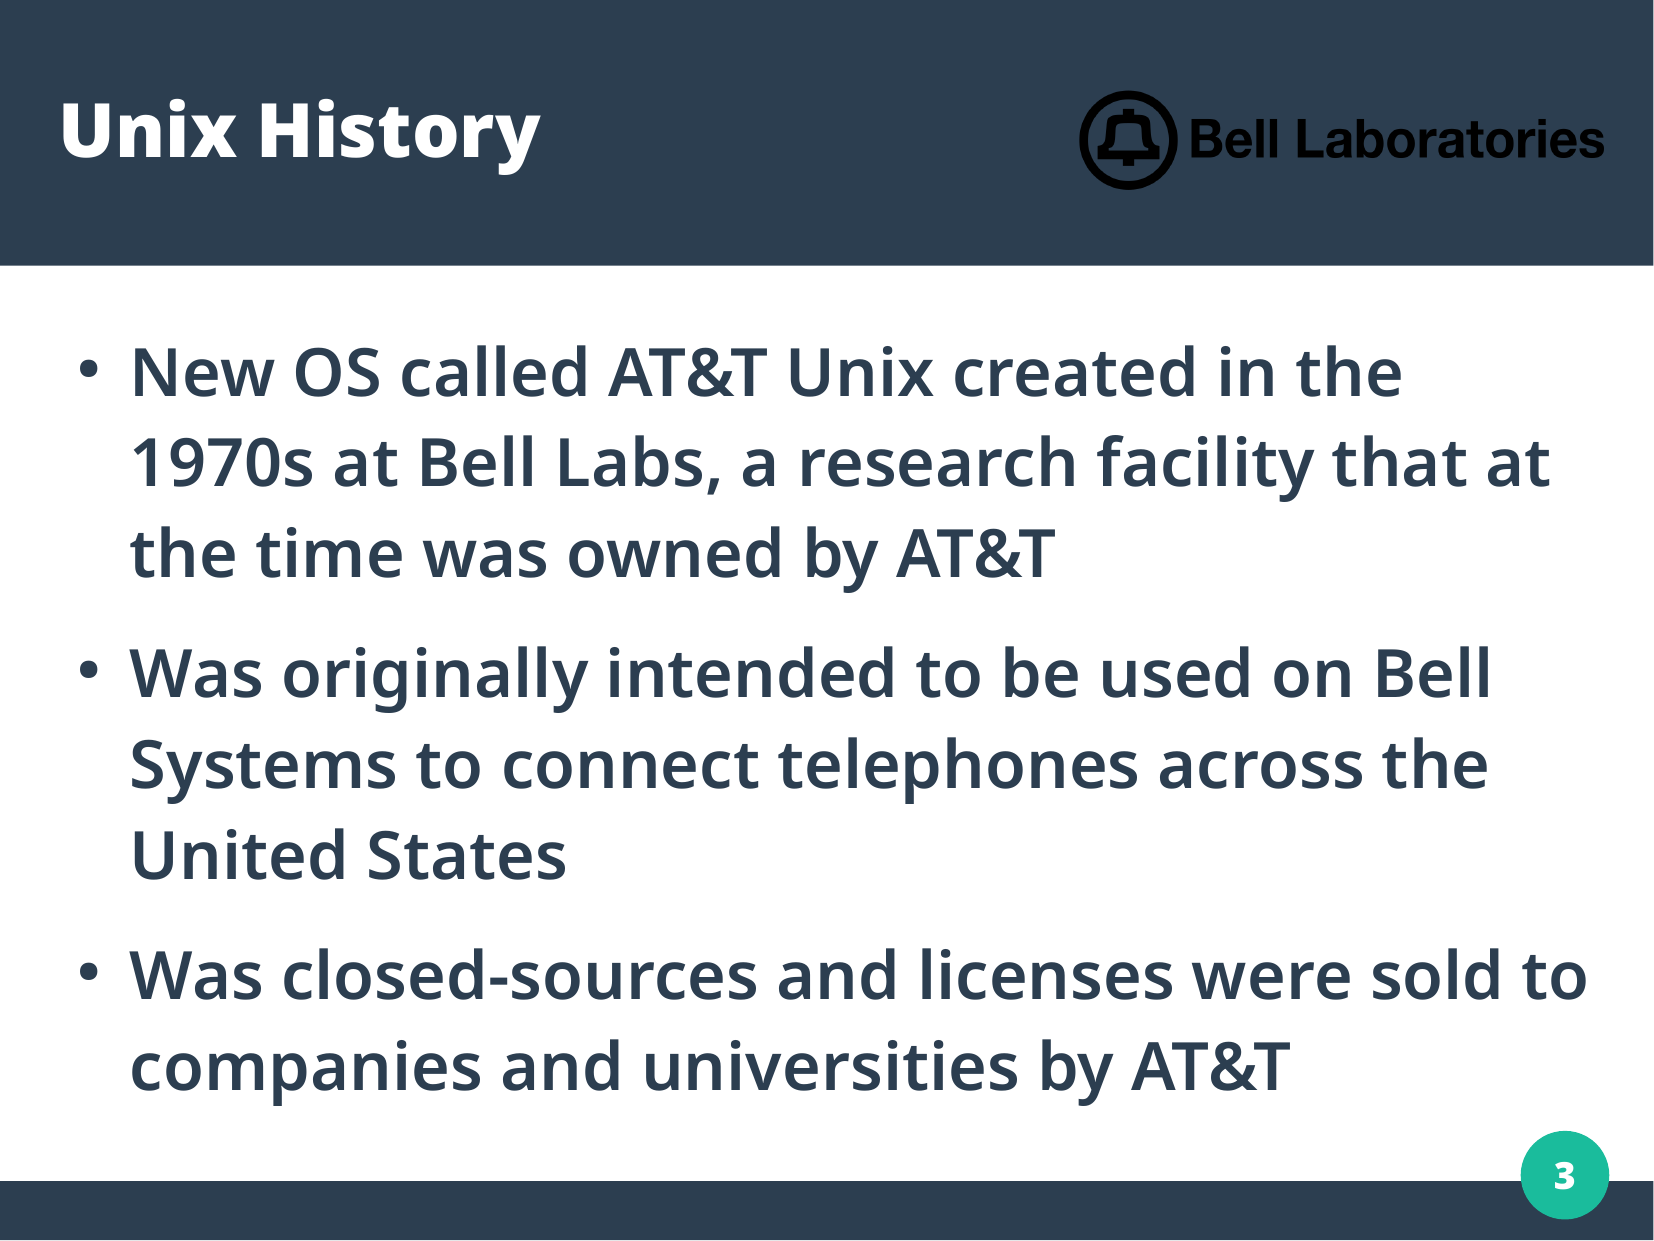

# Unix History
New OS called AT&T Unix created in the 1970s at Bell Labs, a research facility that at the time was owned by AT&T
Was originally intended to be used on Bell Systems to connect telephones across the United States
Was closed-sources and licenses were sold to companies and universities by AT&T
3